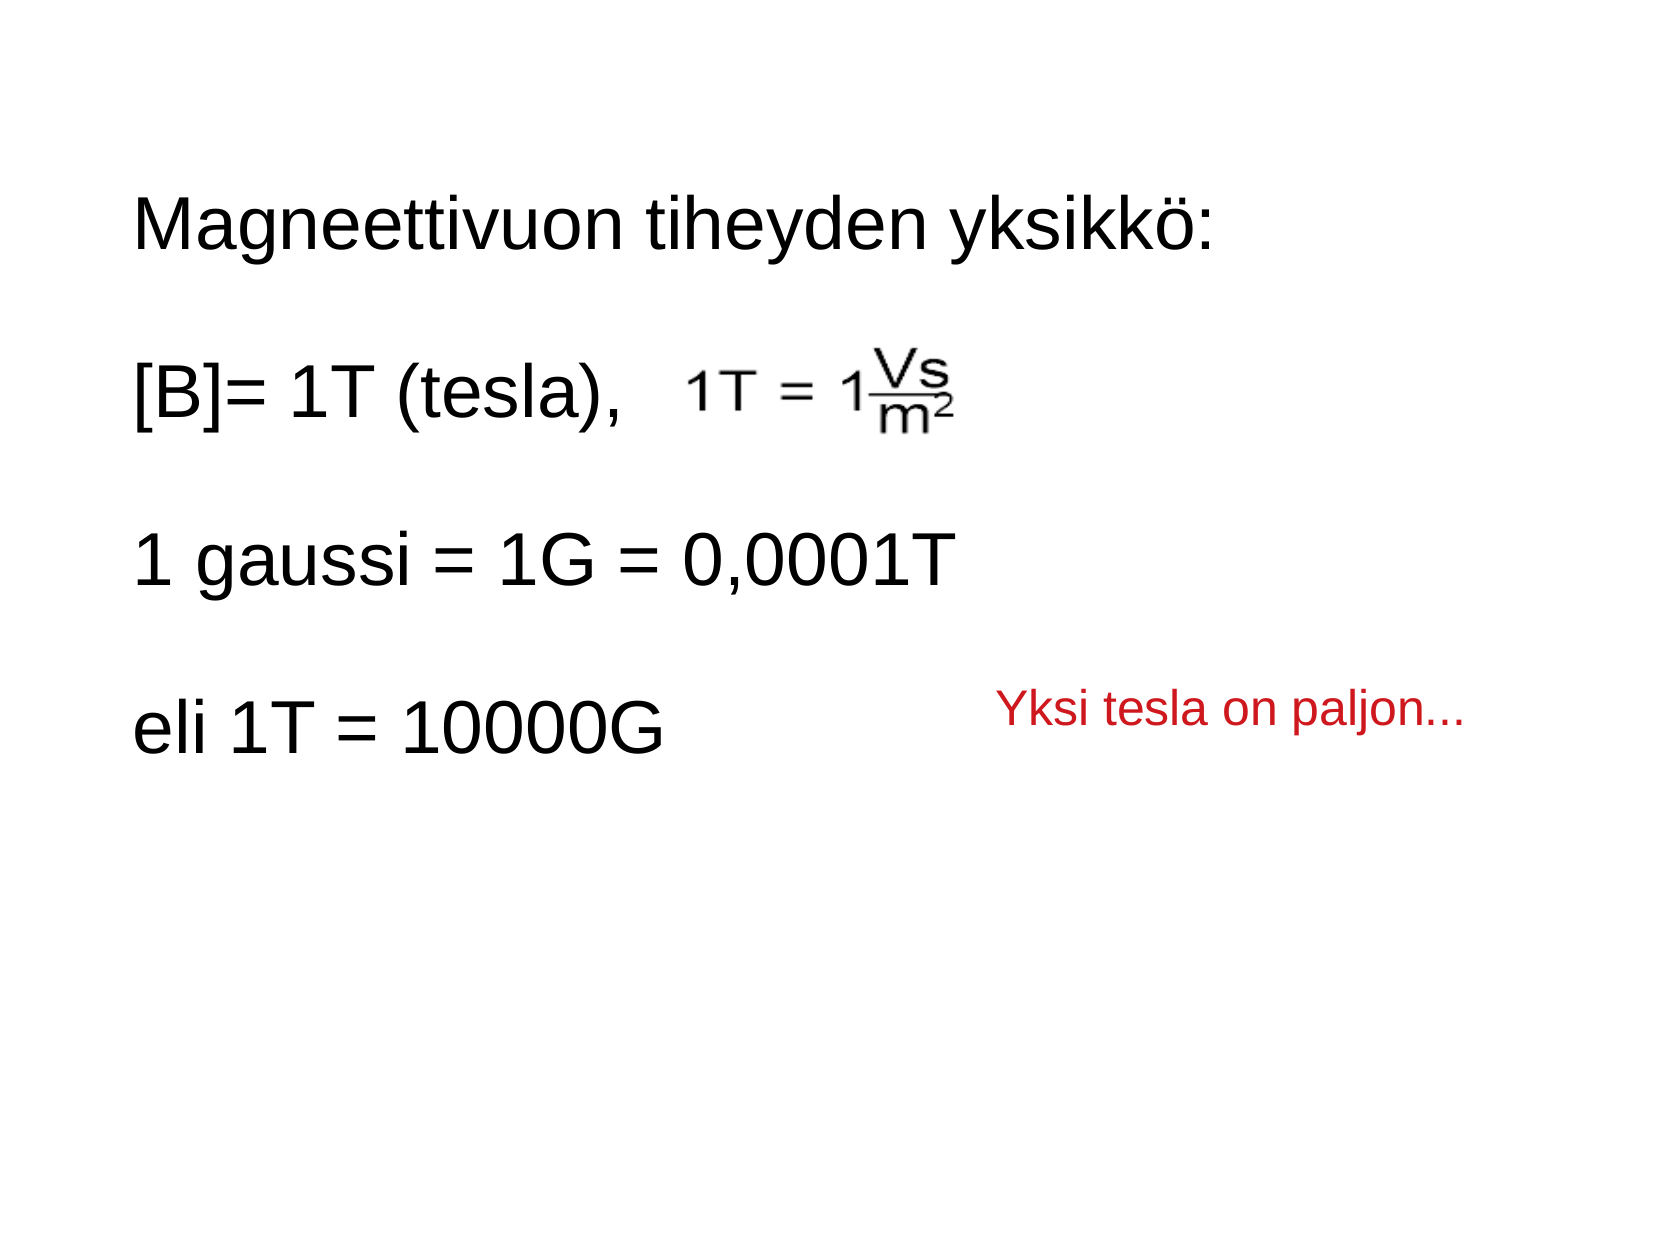

Magneettivuon tiheyden yksikkö:
[B]= 1T (tesla),
1 gaussi = 1G = 0,0001T
eli 1T = 10000G
Yksi tesla on paljon...